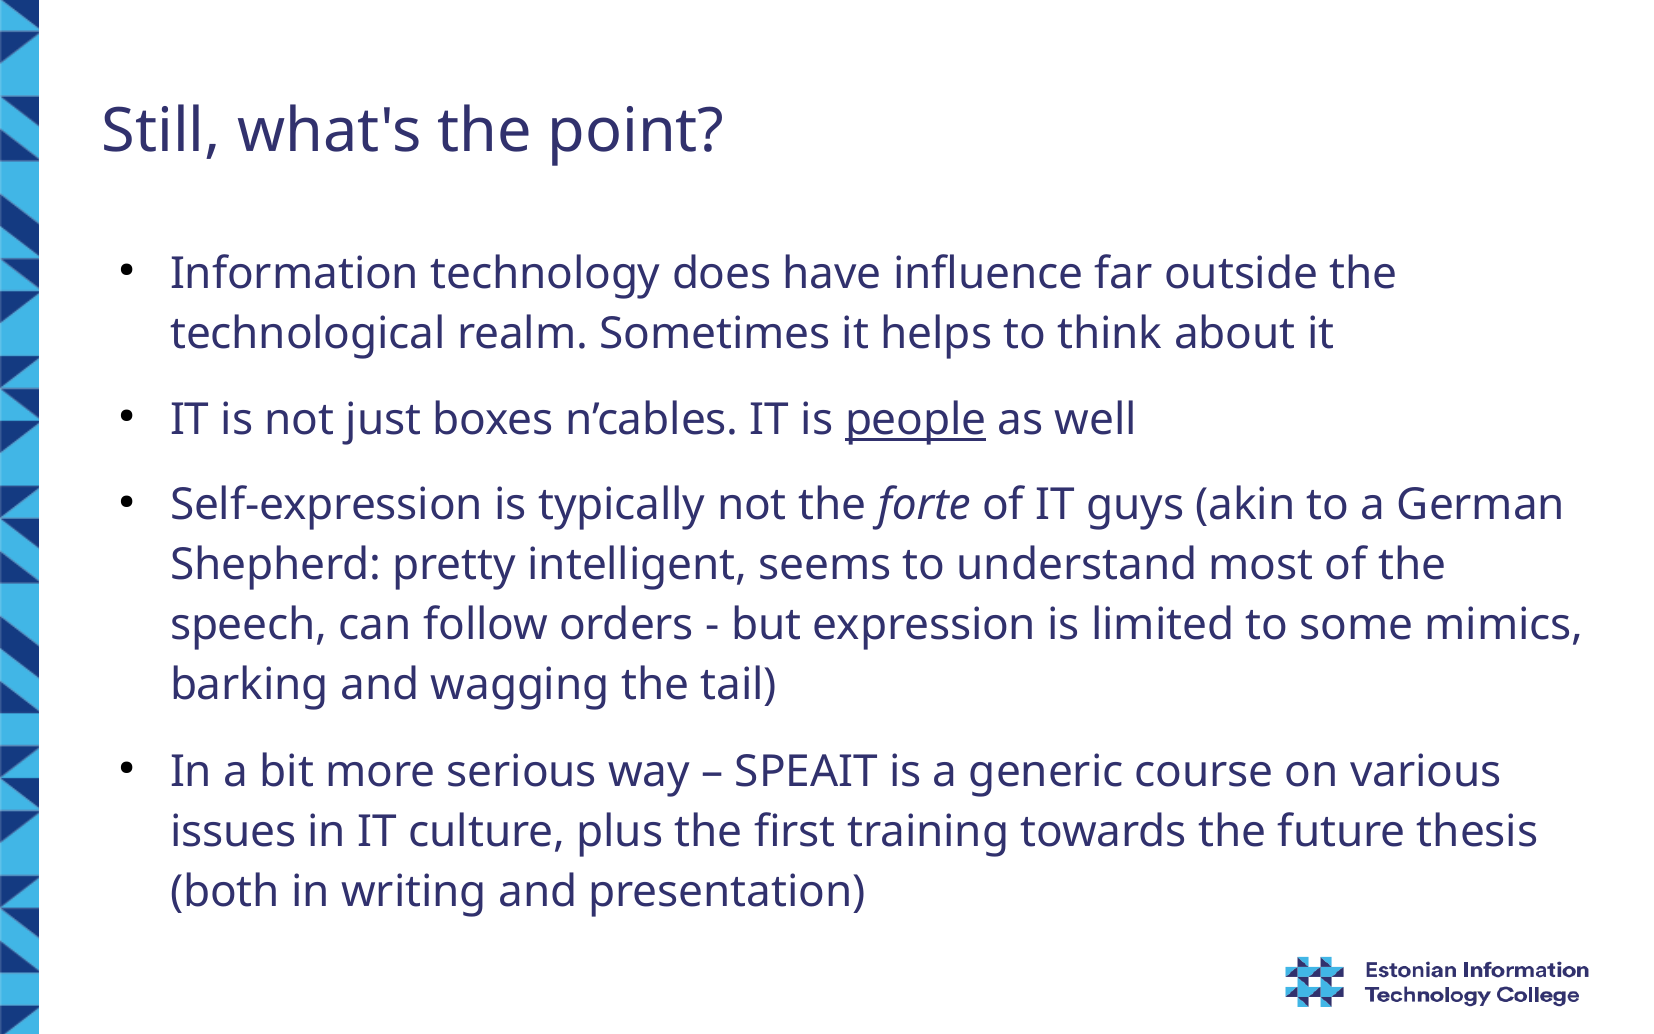

# Still, what's the point?
Information technology does have influence far outside the technological realm. Sometimes it helps to think about it
IT is not just boxes n’cables. IT is people as well
Self-expression is typically not the forte of IT guys (akin to a German Shepherd: pretty intelligent, seems to understand most of the speech, can follow orders - but expression is limited to some mimics, barking and wagging the tail)
In a bit more serious way – SPEAIT is a generic course on various issues in IT culture, plus the first training towards the future thesis (both in writing and presentation)